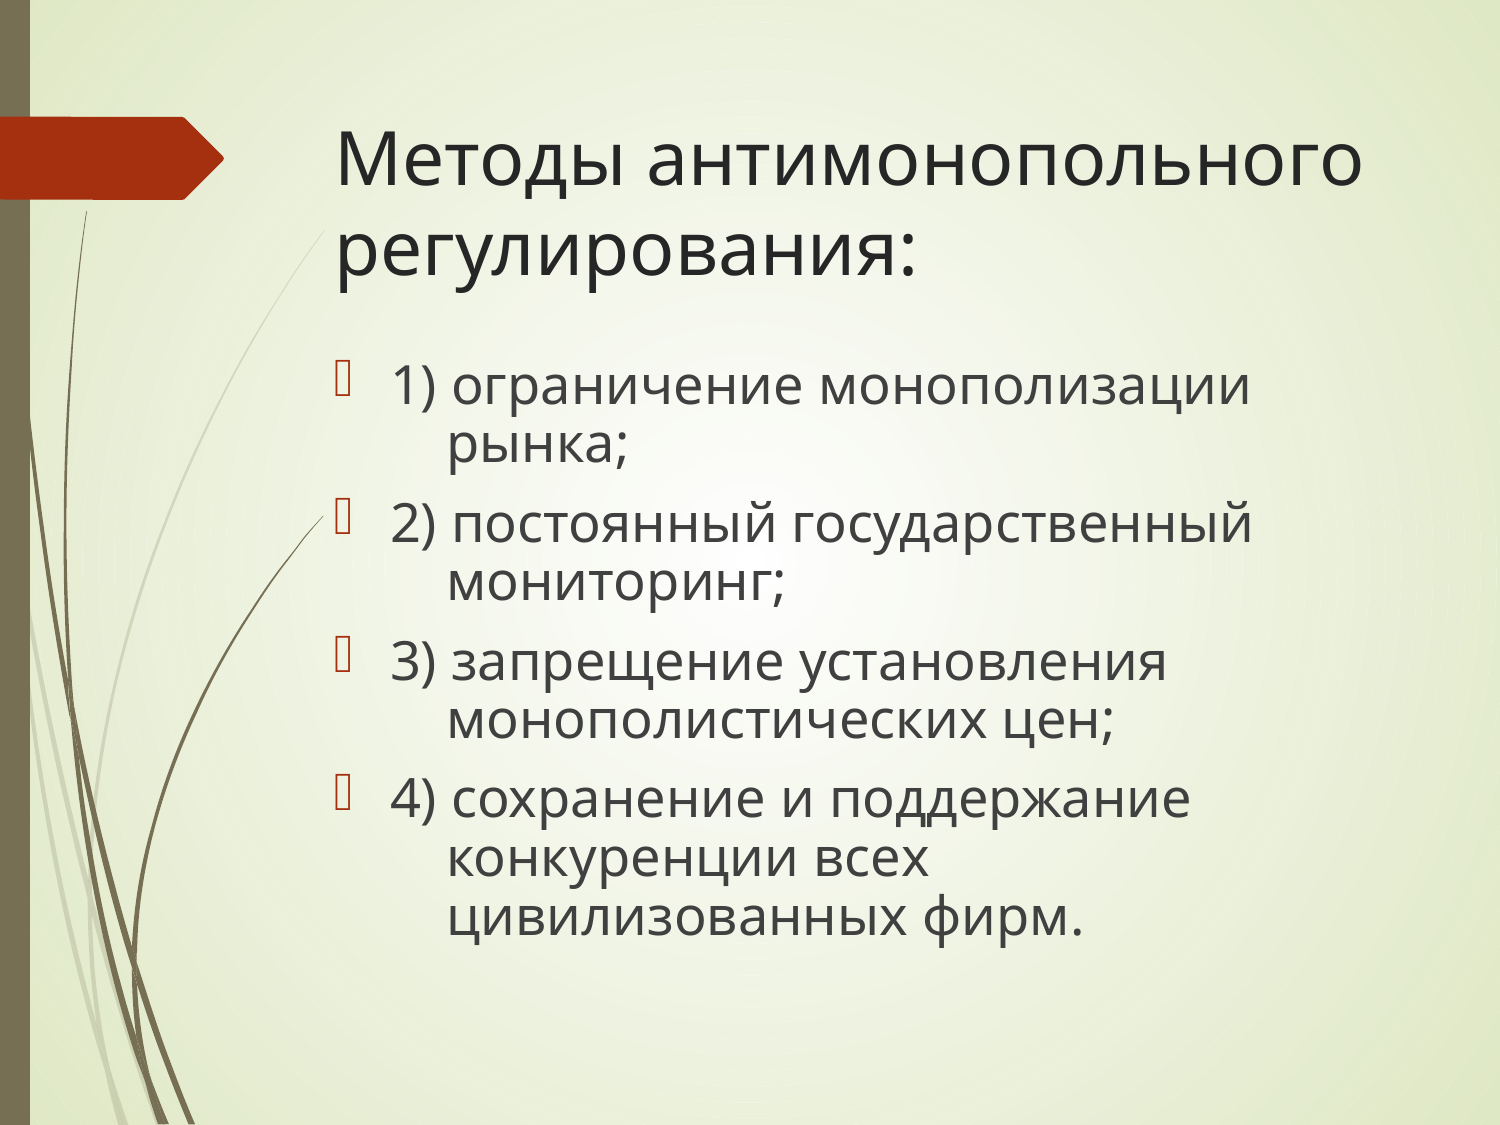

# Методы антимонопольного регулирования:
1) ограничение монополизации рынка;
2) постоянный государственный мониторинг;
3) запрещение установления монополистических цен;
4) сохранение и поддержание конкуренции всех цивилизованных фирм.